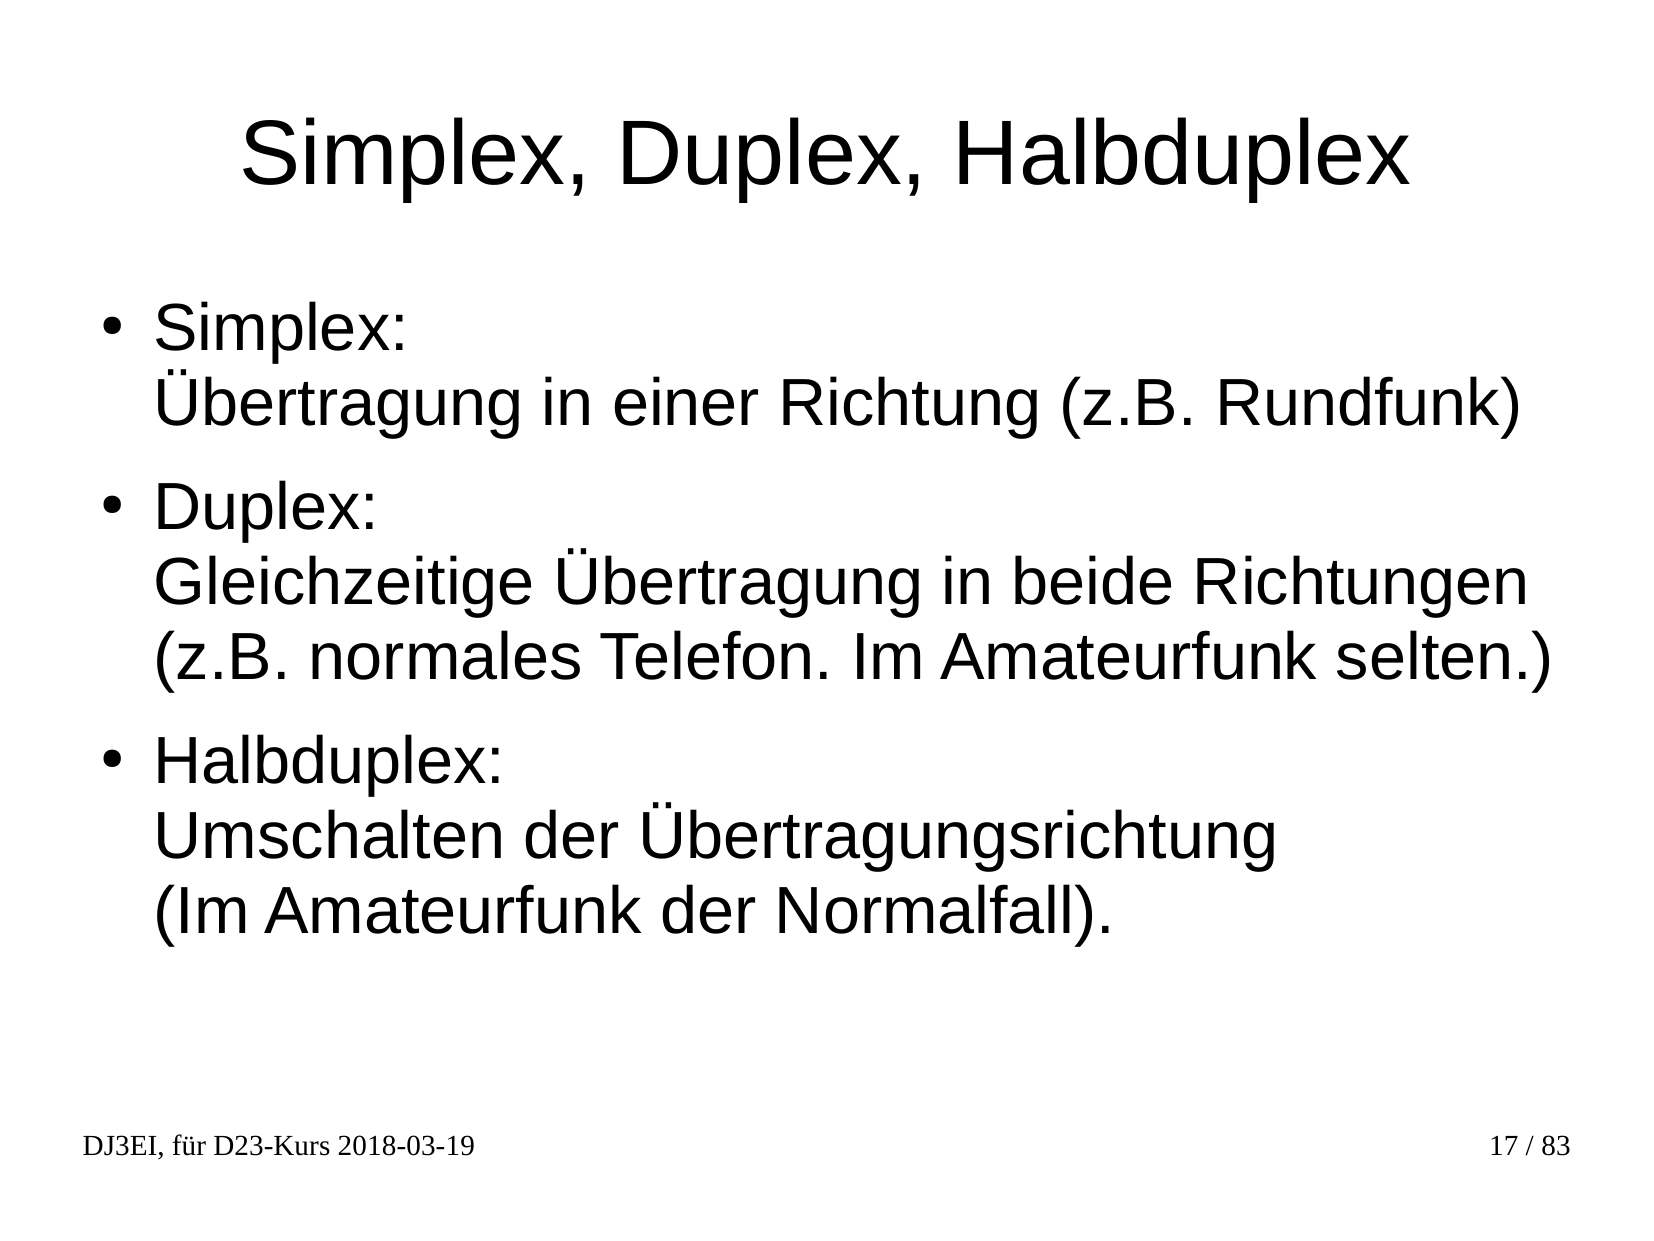

# Simplex, Duplex, Halbduplex
Simplex:
Übertragung in einer Richtung (z.B. Rundfunk)
Duplex:
Gleichzeitige Übertragung in beide Richtungen (z.B. normales Telefon. Im Amateurfunk selten.)
Halbduplex:
Umschalten der Übertragungsrichtung
(Im Amateurfunk der Normalfall).
17